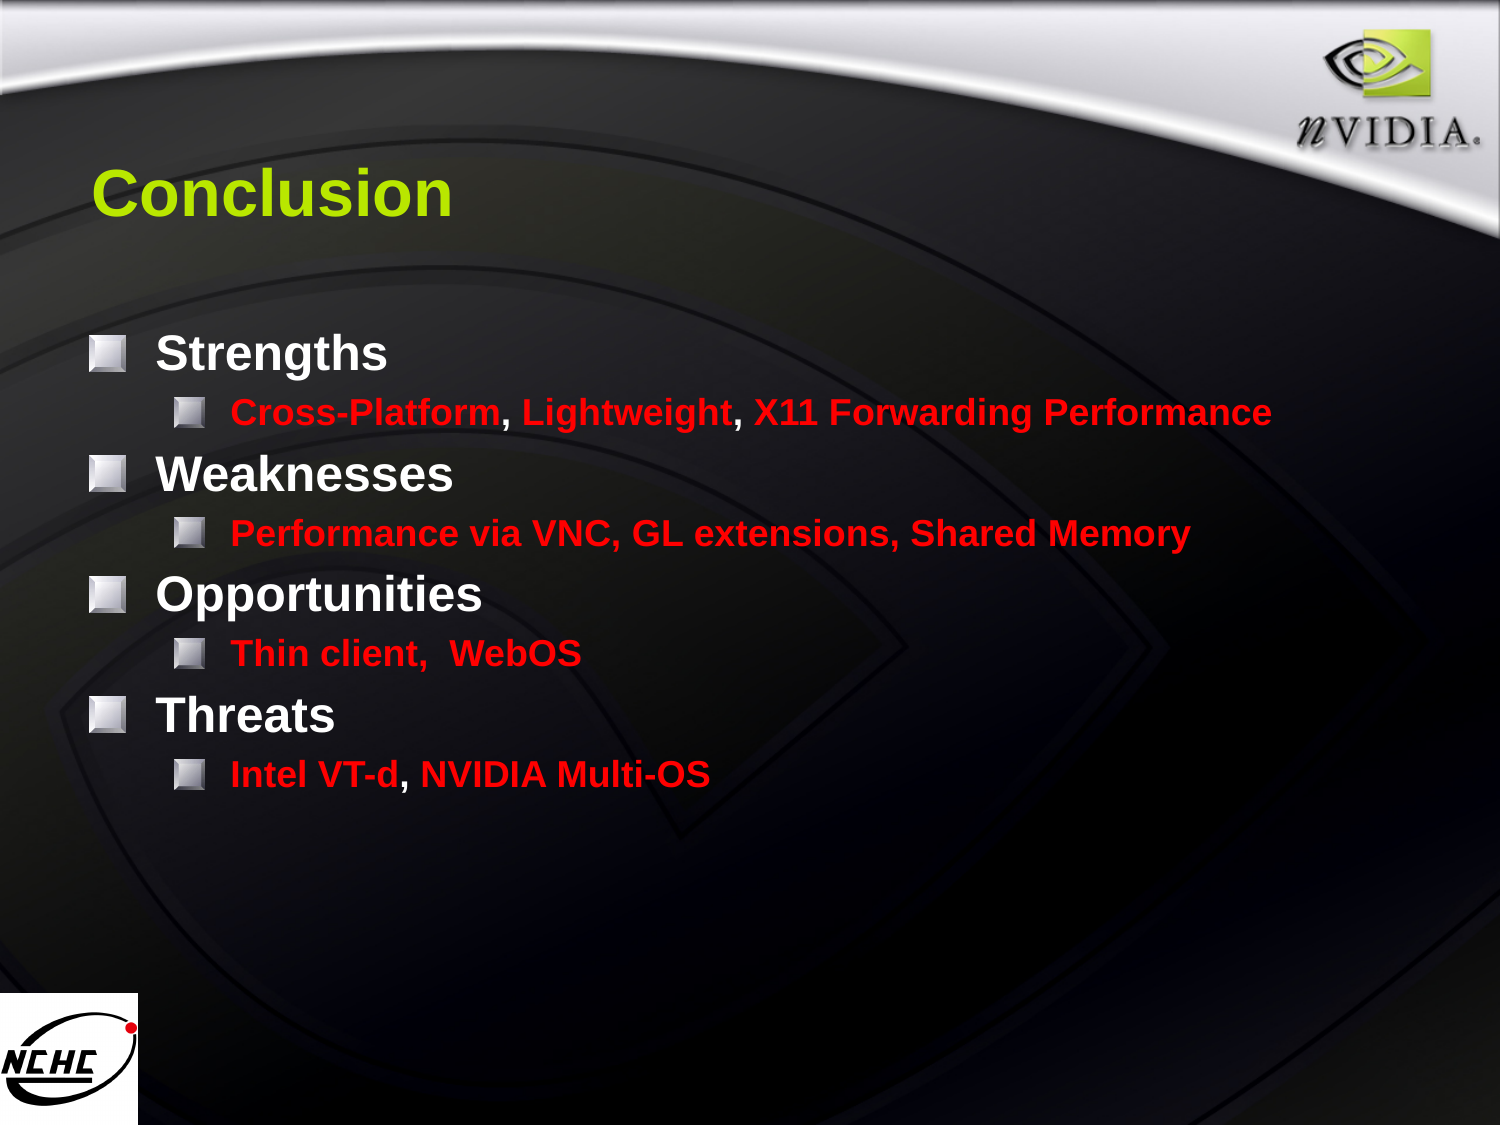

# Conclusion
Strengths
Cross-Platform, Lightweight, X11 Forwarding Performance
Weaknesses
Performance via VNC, GL extensions, Shared Memory
Opportunities
Thin client, WebOS
Threats
Intel VT-d, NVIDIA Multi-OS